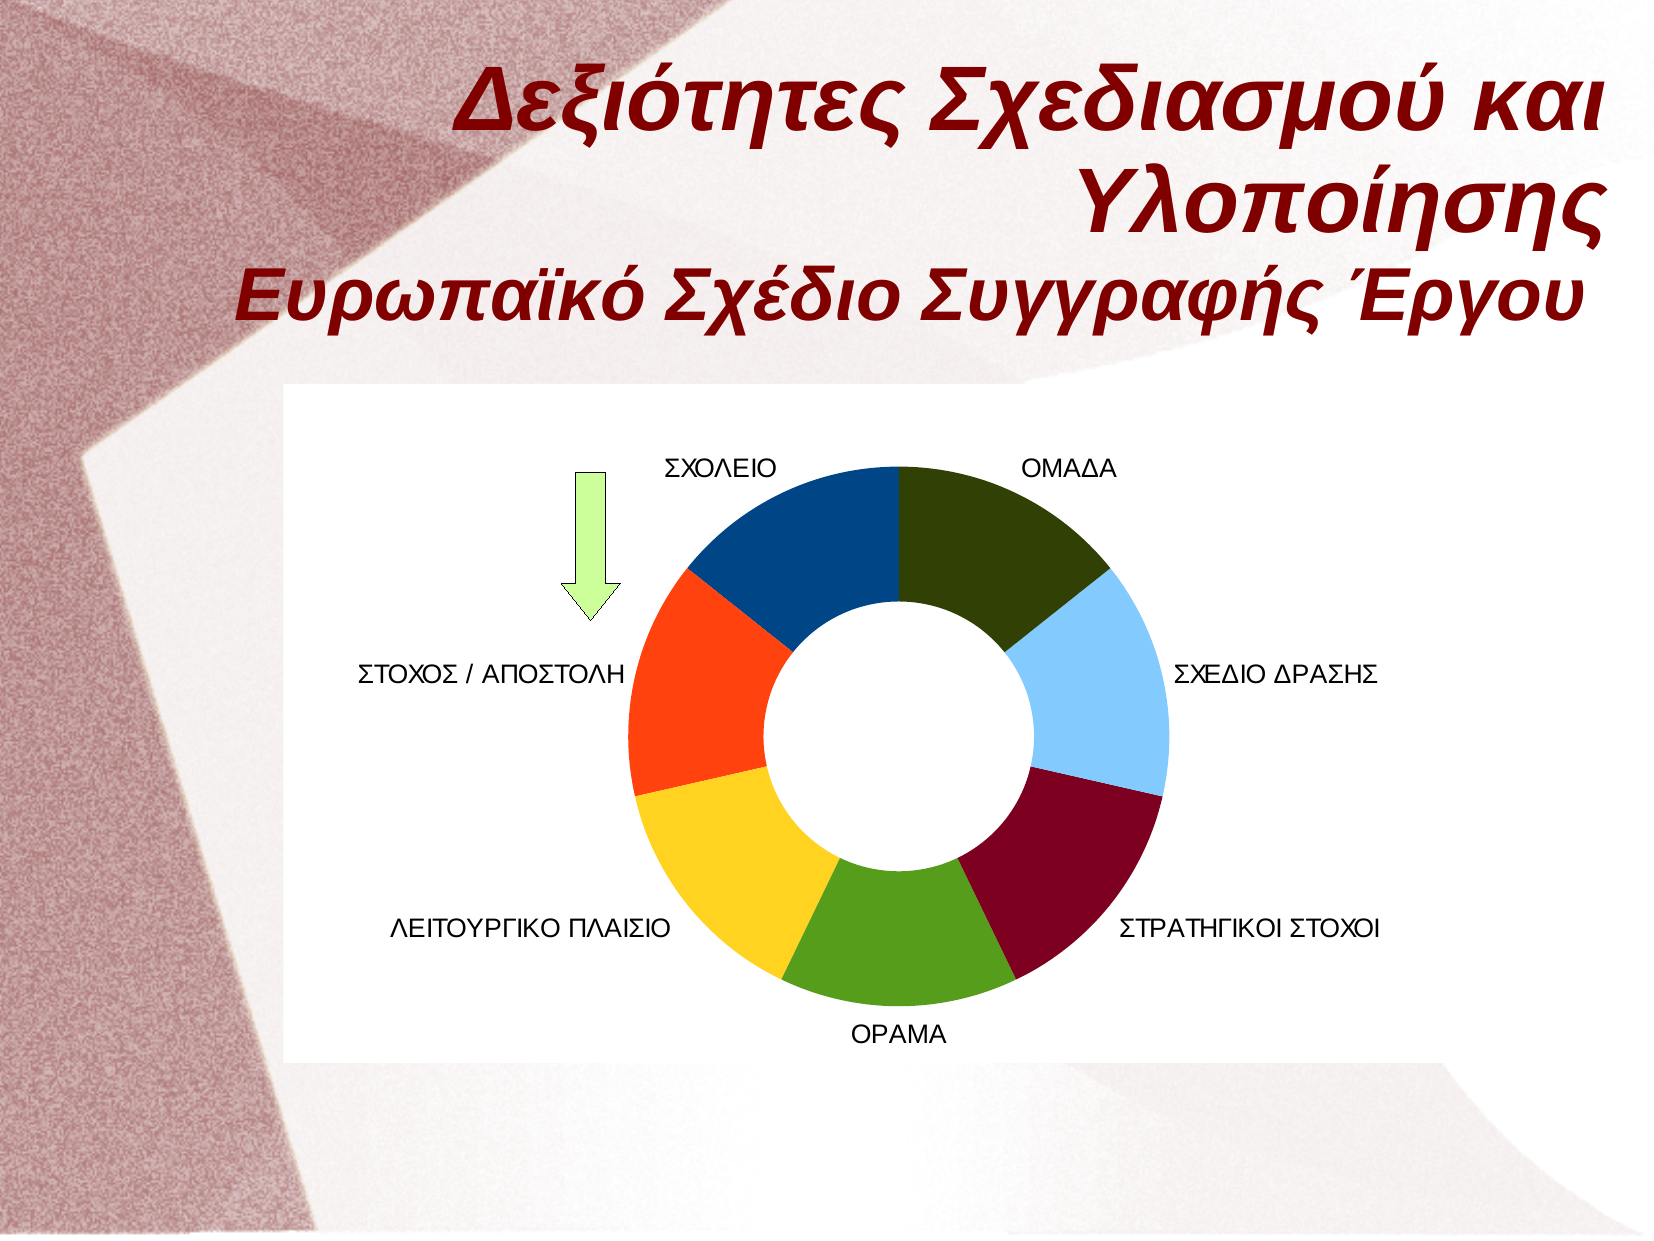

# Δεξιότητες Σχεδιασμού και Υλοποίησης Ευρωπαϊκό Σχέδιο Συγγραφής Έργου